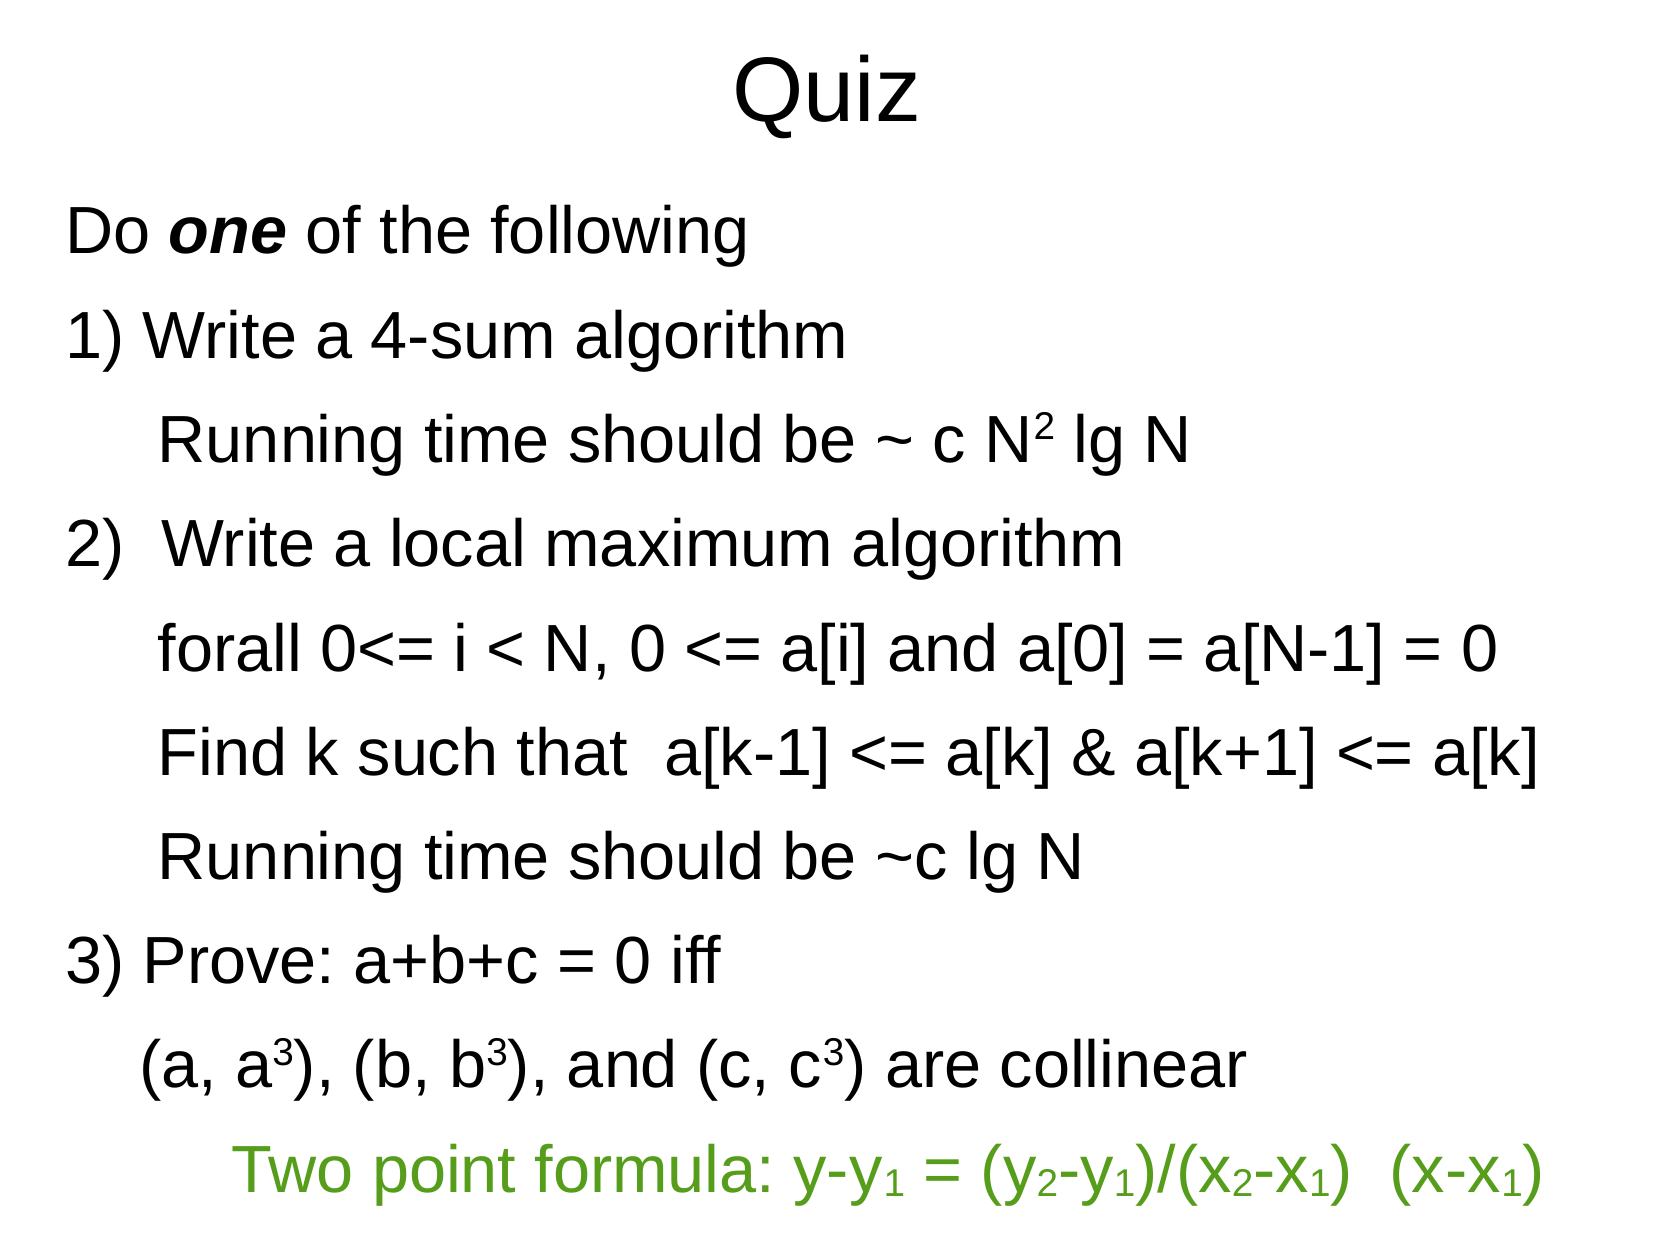

# Quiz
Do one of the following
1) Write a 4-sum algorithm
 Running time should be ~ c N2 lg N
2) Write a local maximum algorithm
 forall 0<= i < N, 0 <= a[i] and a[0] = a[N-1] = 0
 Find k such that a[k-1] <= a[k] & a[k+1] <= a[k]
 Running time should be ~c lg N
3) Prove: a+b+c = 0 iff
 (a, a3), (b, b3), and (c, c3) are collinear
 Two point formula: y-y1 = (y2-y1)/(x2-x1) (x-x1)